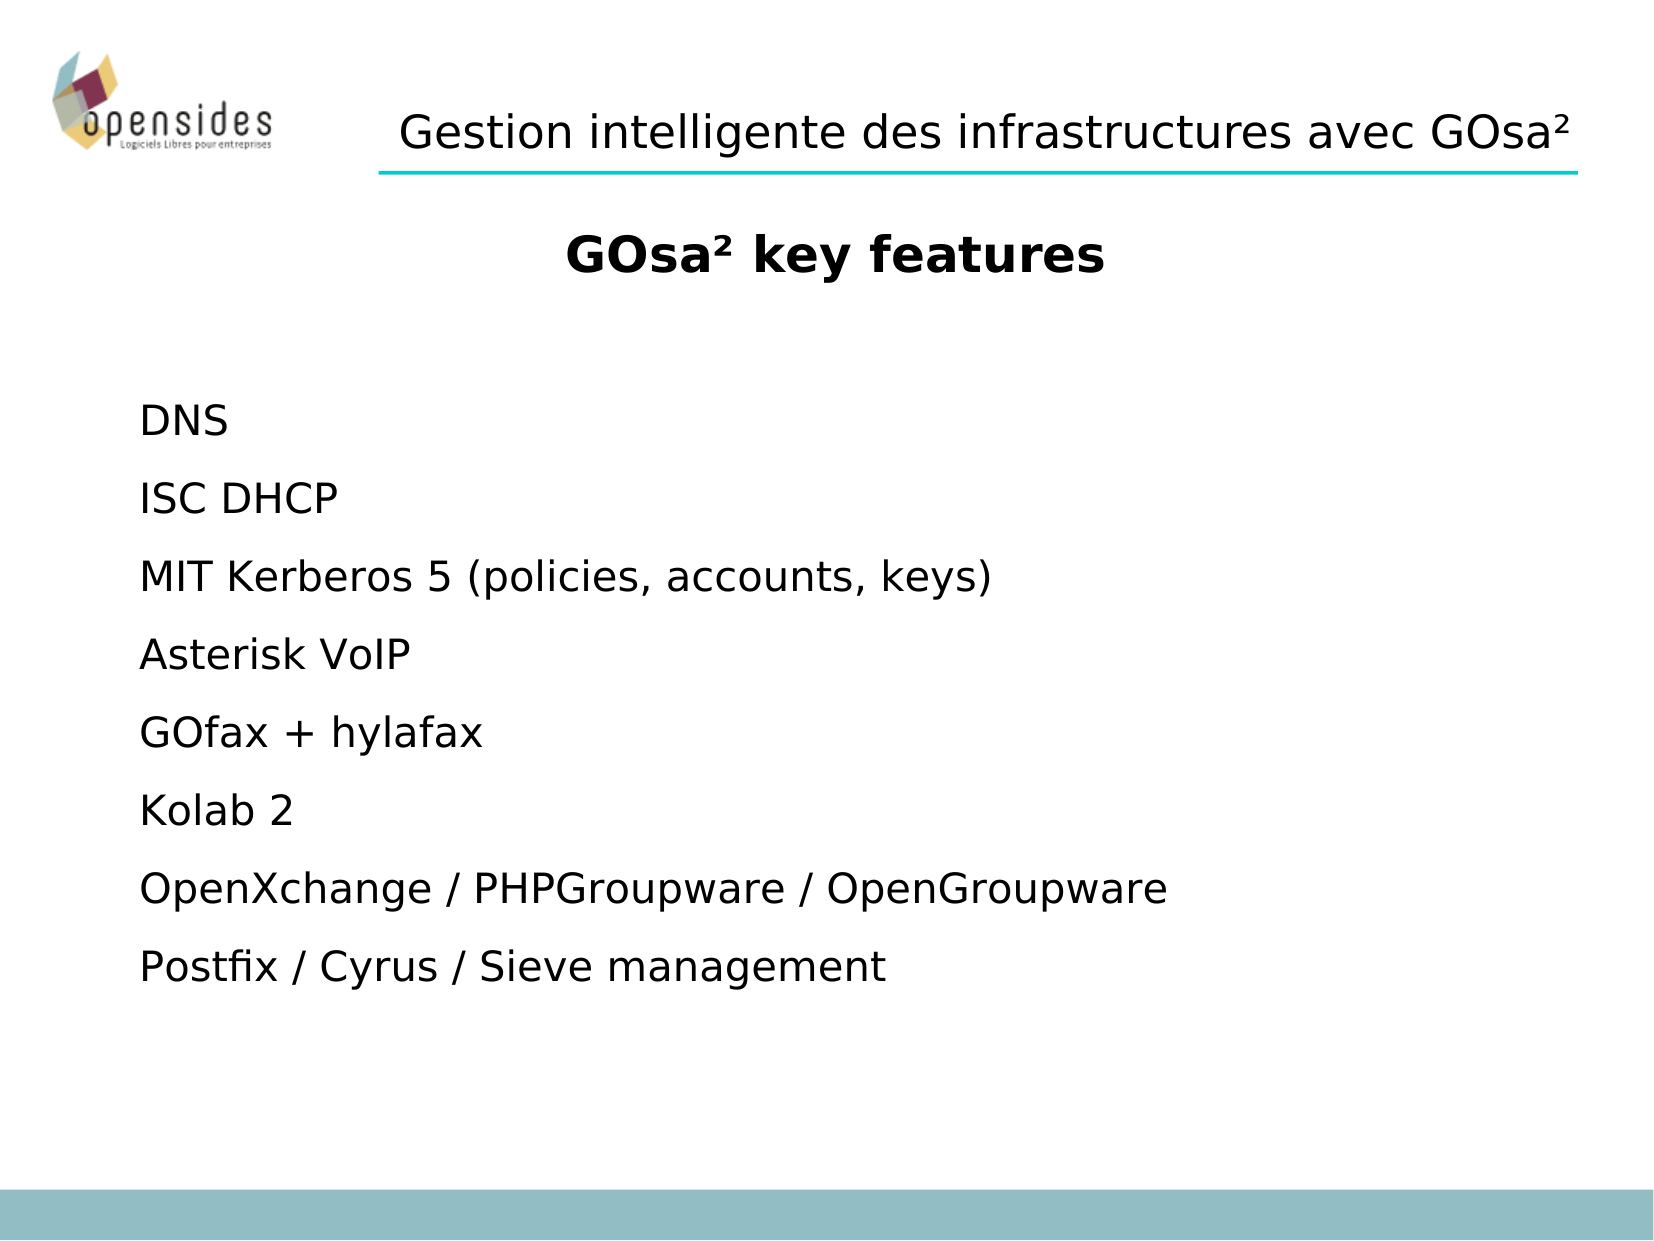

Gestion intelligente des infrastructures avec GOsa²
# GOsa² key features
DNS
ISC DHCP
MIT Kerberos 5 (policies, accounts, keys)
Asterisk VoIP
GOfax + hylafax
Kolab 2
OpenXchange / PHPGroupware / OpenGroupware
Postfix / Cyrus / Sieve management